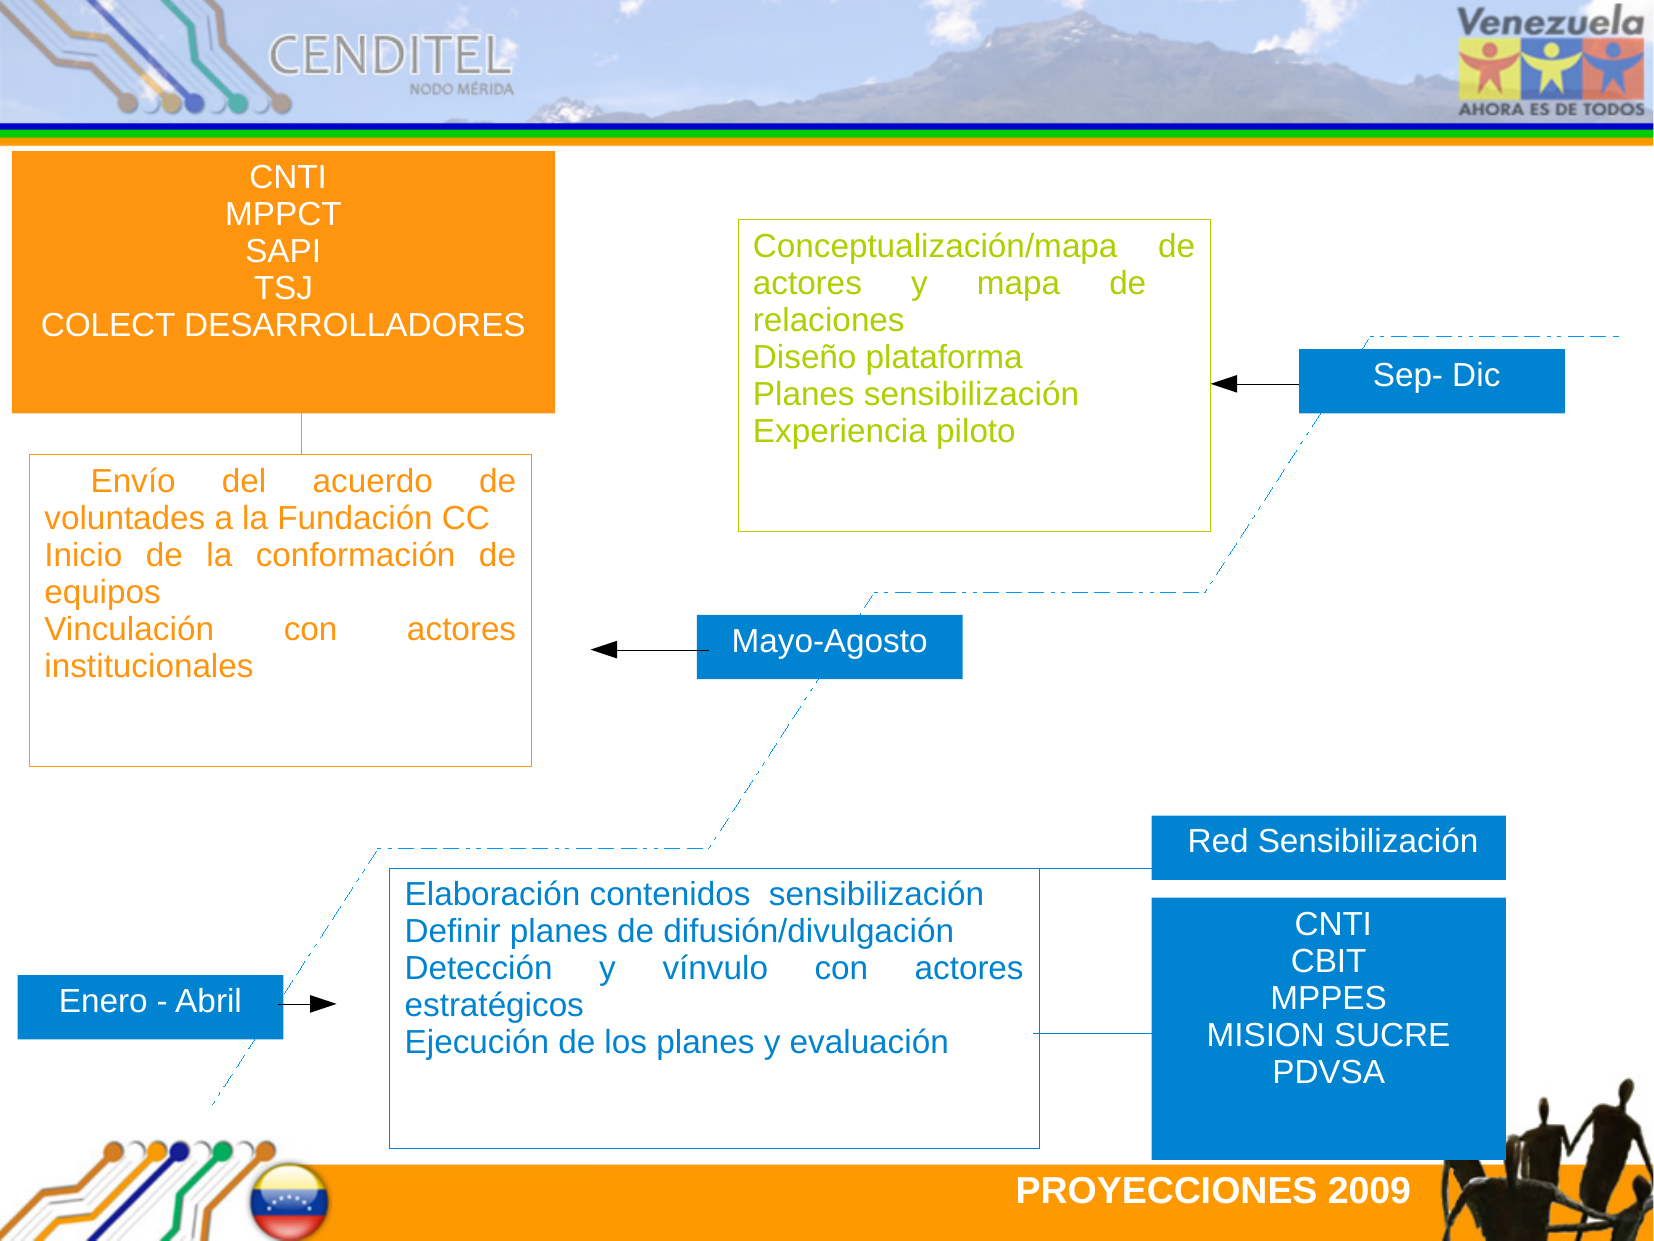

CNTI
MPPCT
SAPI
TSJ
COLECT DESARROLLADORES
Conceptualización/mapa de actores y mapa de relaciones
Diseño plataforma
Planes sensibilización
Experiencia piloto
 Sep- Dic
 Envío del acuerdo de voluntades a la Fundación CC
Inicio de la conformación de equipos
Vinculación con actores institucionales
Mayo-Agosto
 Red Sensibilización
Elaboración contenidos sensibilización
Definir planes de difusión/divulgación
Detección y vínvulo con actores estratégicos
Ejecución de los planes y evaluación
 CNTI
CBIT
MPPES
MISION SUCRE
PDVSA
Enero - Abril
PROYECCIONES 2009